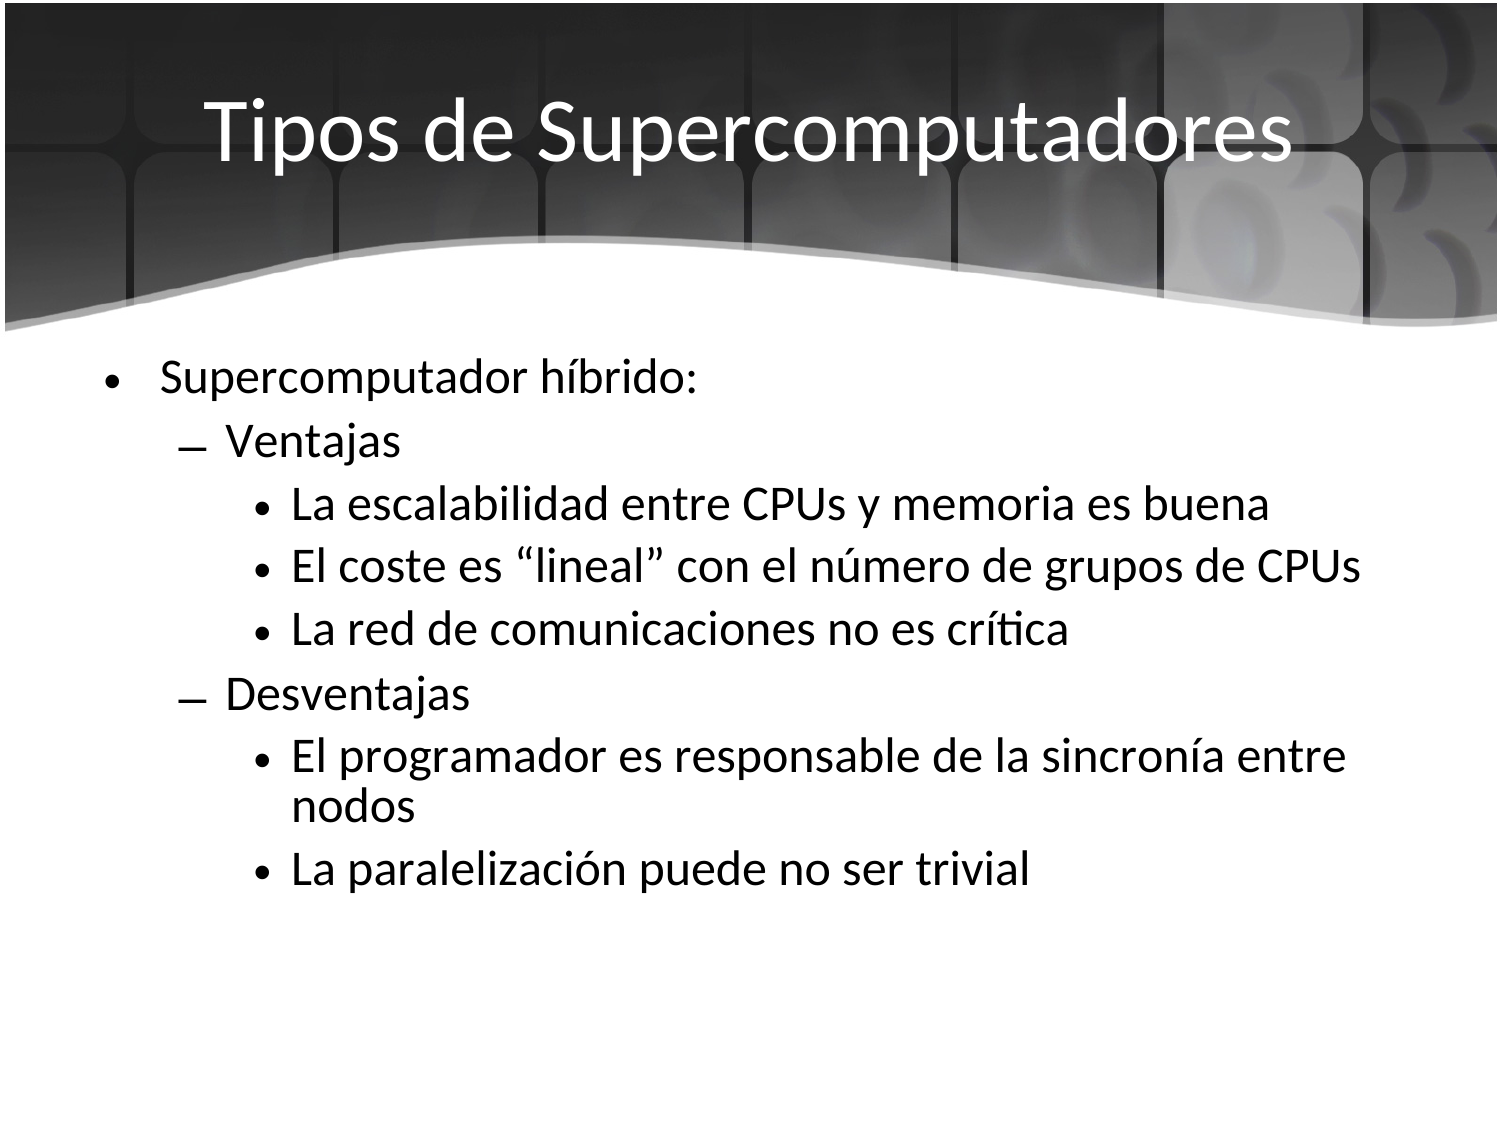

# Tipos de Supercomputadores
Supercomputador híbrido:
Ventajas
La escalabilidad entre CPUs y memoria es buena
El coste es “lineal” con el número de grupos de CPUs
La red de comunicaciones no es crítica
Desventajas
El programador es responsable de la sincronía entre nodos
La paralelización puede no ser trivial